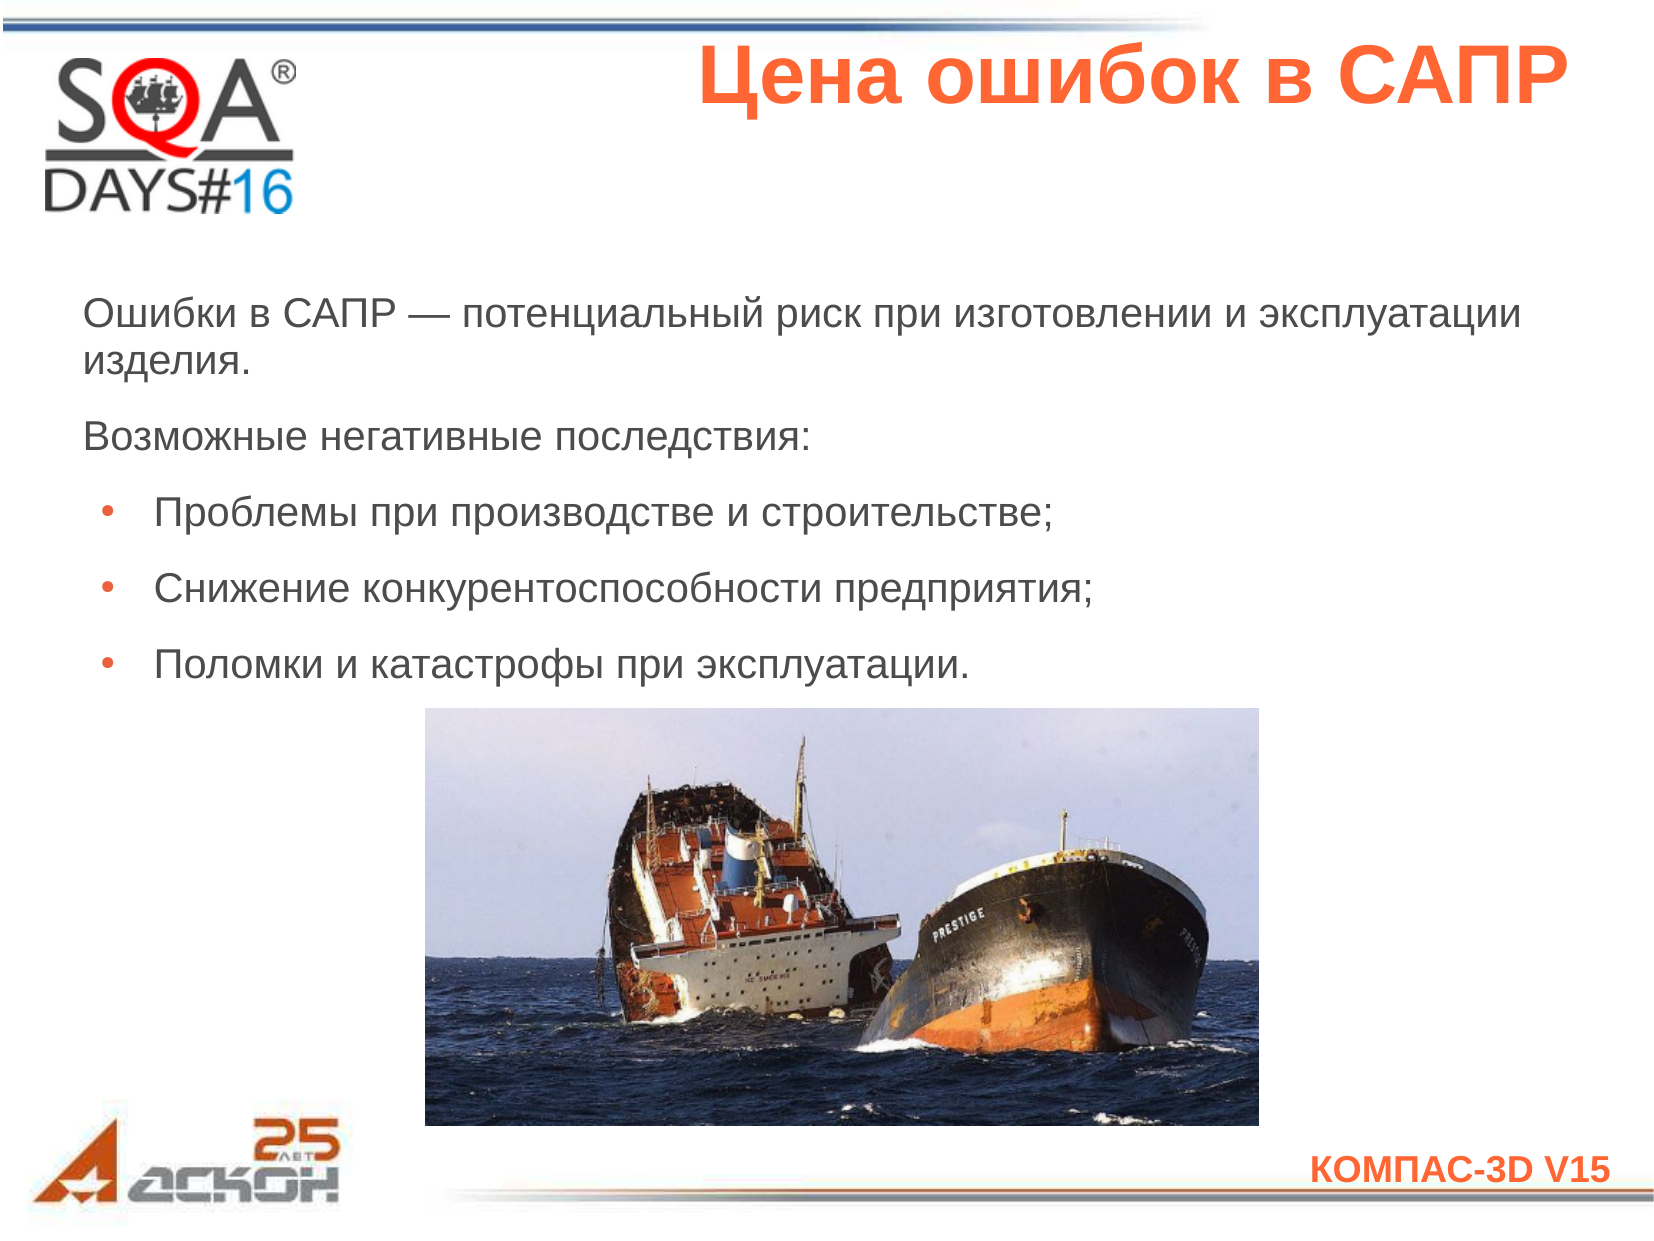

# Цена ошибок в САПР
Ошибки в САПР — потенциальный риск при изготовлении и эксплуатации изделия.
Возможные негативные последствия:
Проблемы при производстве и строительстве;
Снижение конкурентоспособности предприятия;
Поломки и катастрофы при эксплуатации.